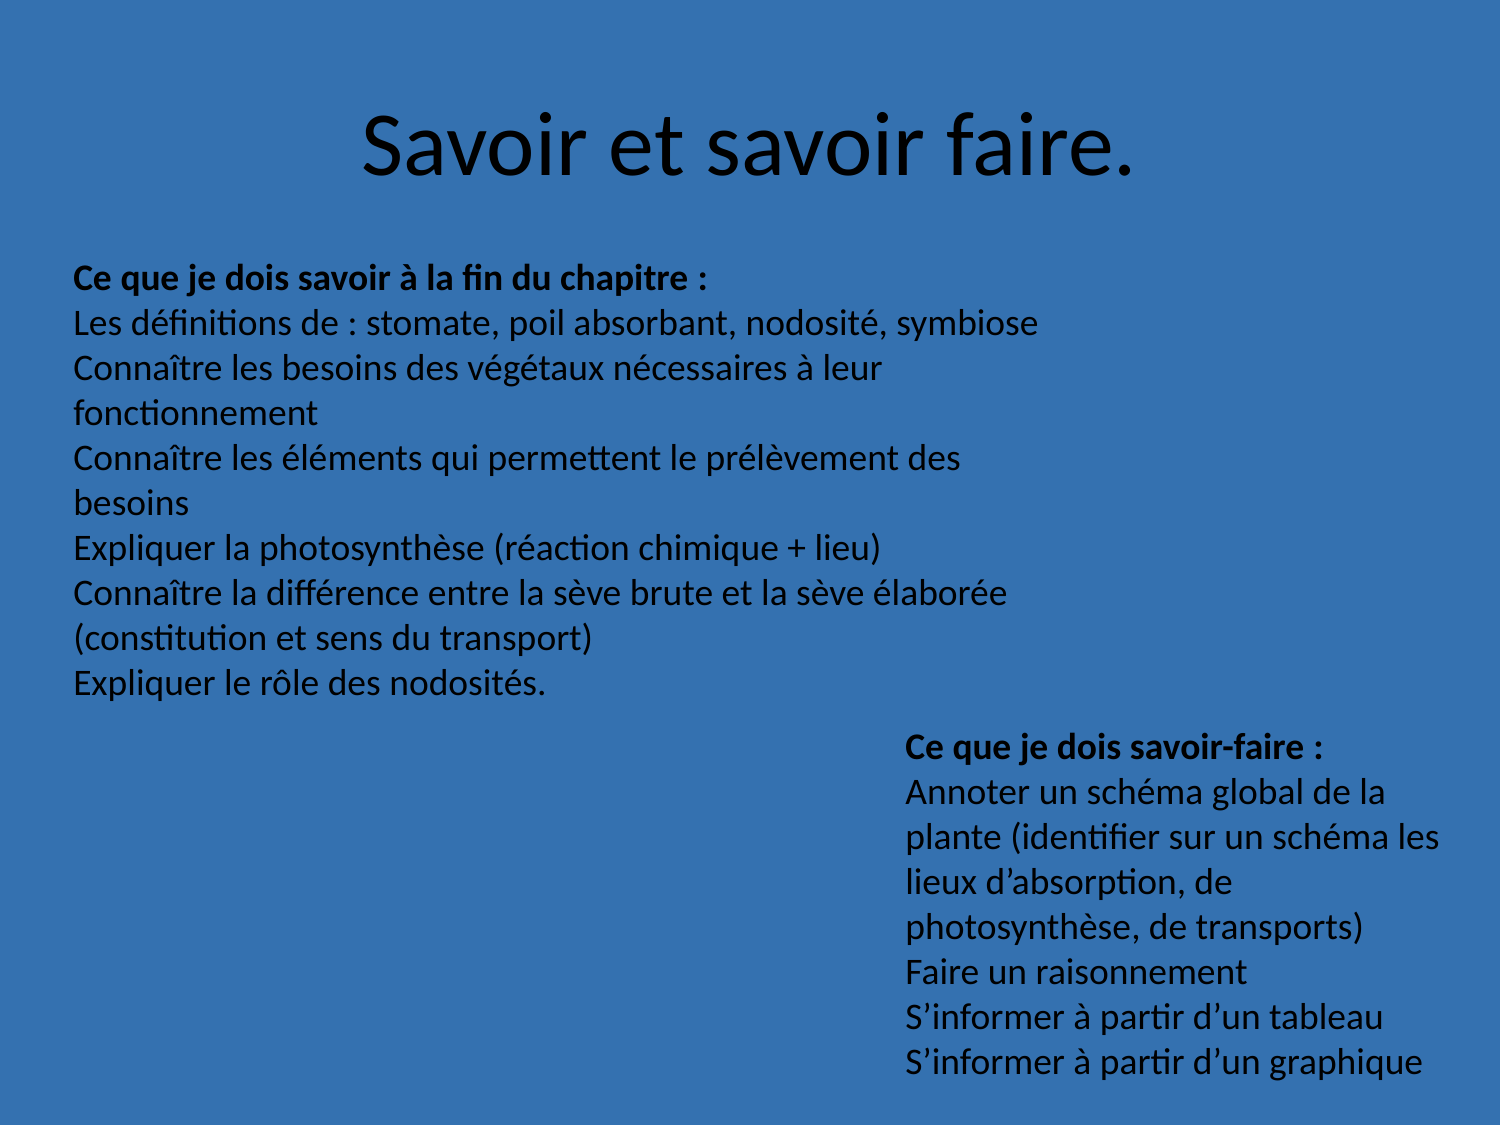

Savoir et savoir faire.
Ce que je dois savoir à la fin du chapitre :
Les définitions de : stomate, poil absorbant, nodosité, symbiose
Connaître les besoins des végétaux nécessaires à leur fonctionnement
Connaître les éléments qui permettent le prélèvement des besoins
Expliquer la photosynthèse (réaction chimique + lieu)
Connaître la différence entre la sève brute et la sève élaborée (constitution et sens du transport)
Expliquer le rôle des nodosités.
Ce que je dois savoir-faire :
Annoter un schéma global de la plante (identifier sur un schéma les lieux d’absorption, de photosynthèse, de transports)
Faire un raisonnement
S’informer à partir d’un tableau
S’informer à partir d’un graphique